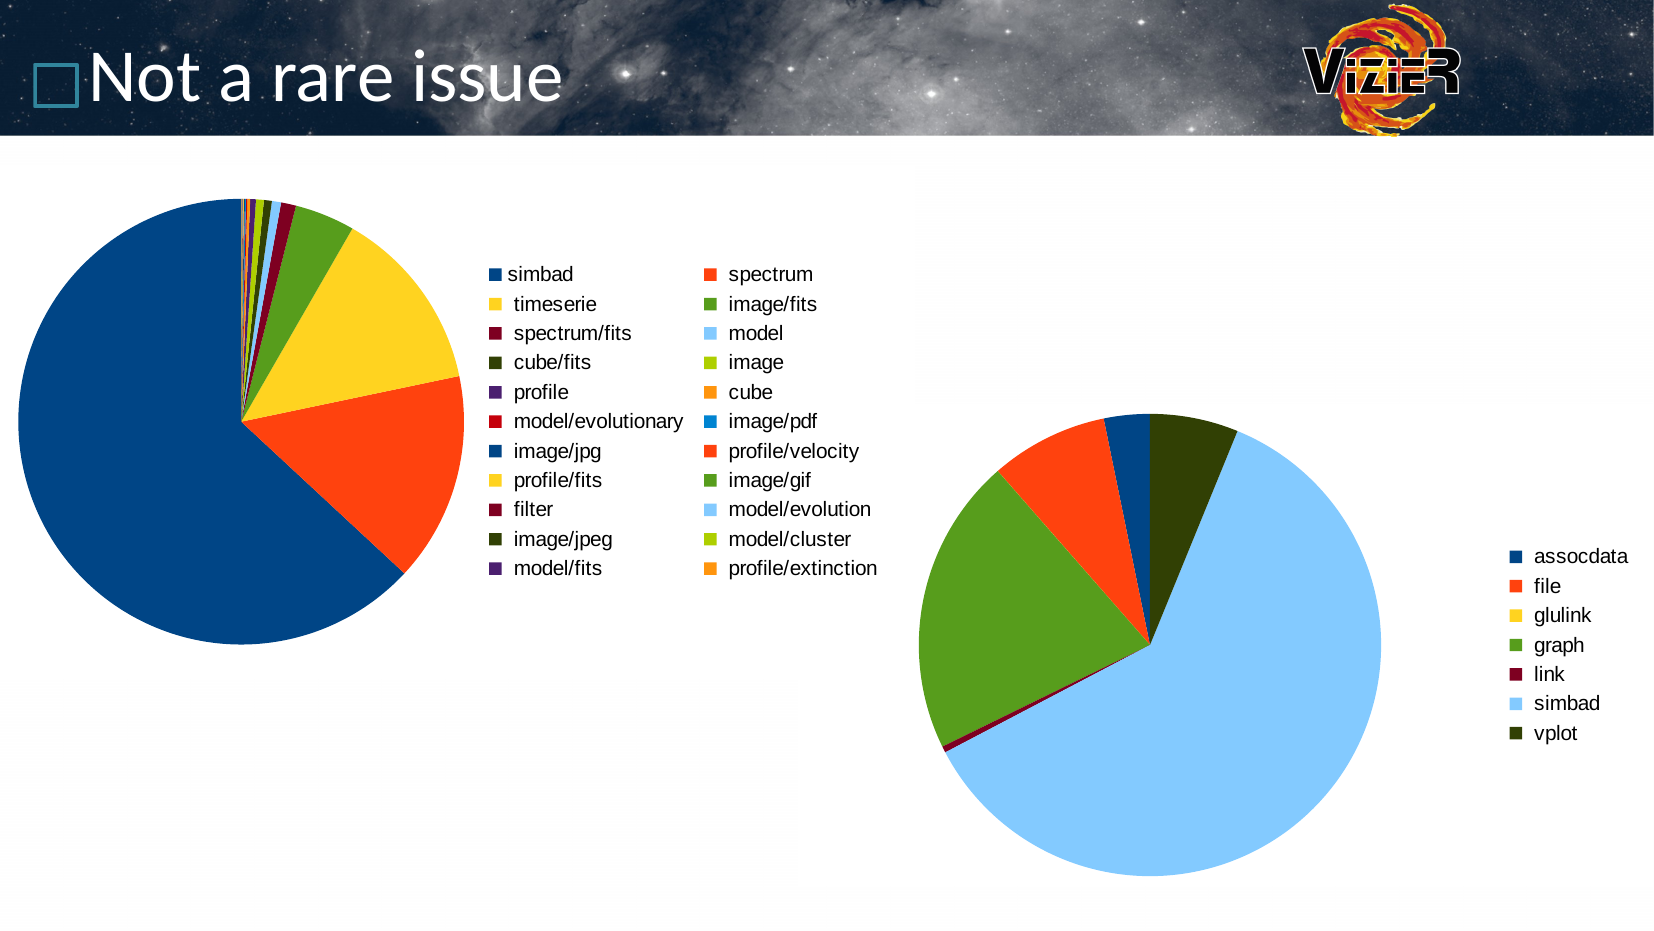

# Not a rare issue
### Chart
| Category | Column P |
|---|---|
| simbad | 6722.0 |
| spectrum | 1620.0 |
| timeserie | 1428.0 |
| image/fits | 464.0 |
| spectrum/fits | 116.0 |
| model | 71.0 |
| cube/fits | 61.0 |
| image | 61.0 |
| profile | 44.0 |
| cube | 22.0 |
| model/evolutionary | 10.0 |
| image/pdf | 8.0 |
| image/jpg | 7.0 |
| profile/velocity | 3.0 |
| profile/fits | 3.0 |
| image/gif | 3.0 |
| filter | 3.0 |
| model/evolution | 2.0 |
| image/jpeg | 2.0 |
| model/cluster | 2.0 |
| model/fits | 2.0 |
| profile/extinction | 2.0 |
### Chart
| Category | Column B |
|---|---|
| assocdata | 340.0 |
| file | 870.0 |
| glulink | 1.0 |
| graph | 2200.0 |
| link | 47.0 |
| simbad | 6465.0 |
| vplot | 654.0 |IVOA 2024, Malta - DOI status for VizieR catalogue